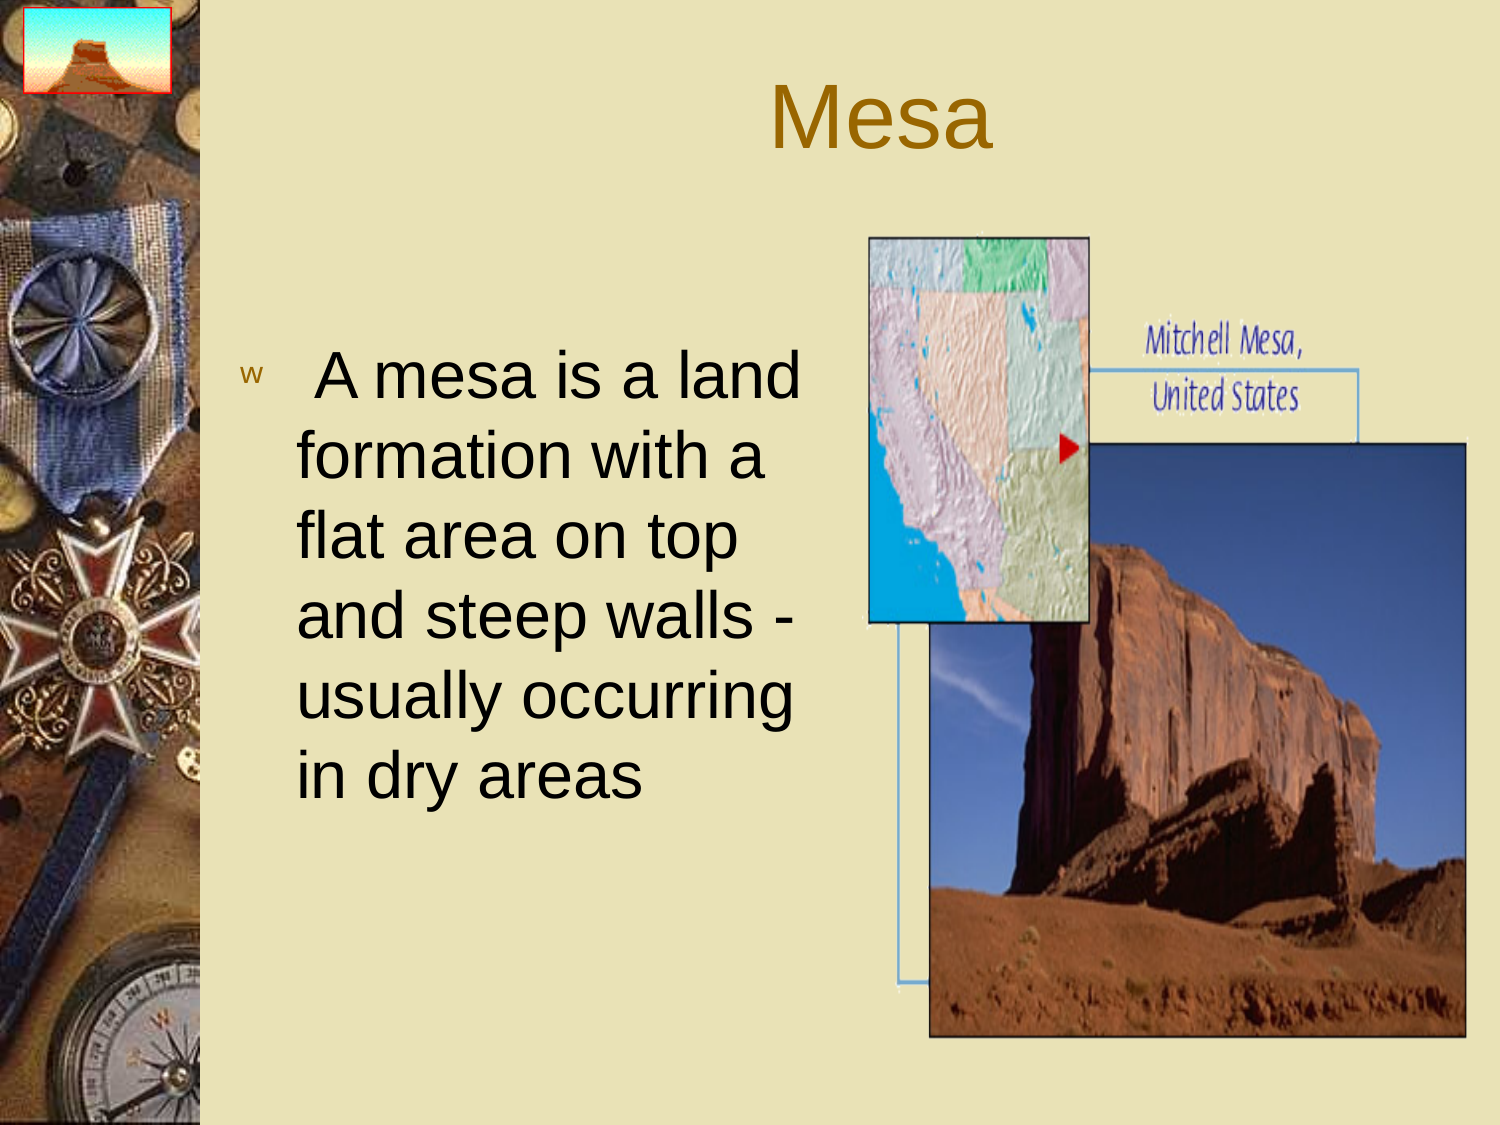

# Mesa
 A mesa is a land formation with a flat area on top and steep walls - usually occurring in dry areas